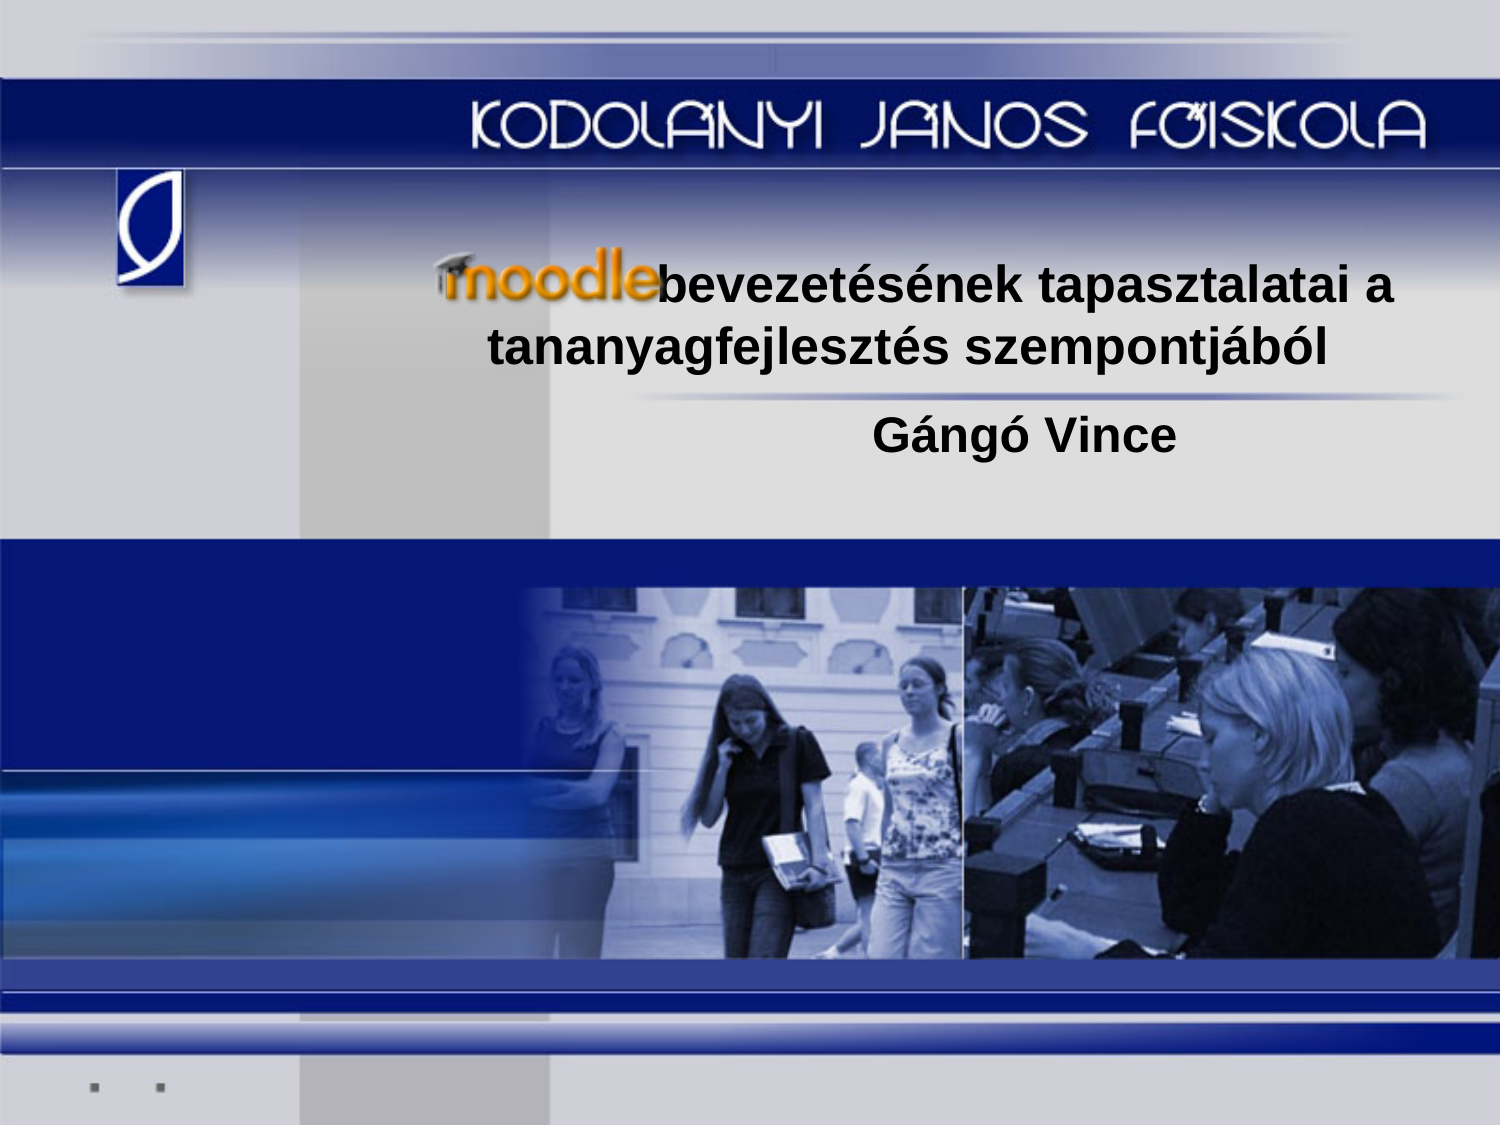

# bevezetésének tapasztalatai a tananyagfejlesztés szempontjából
Gángó Vince